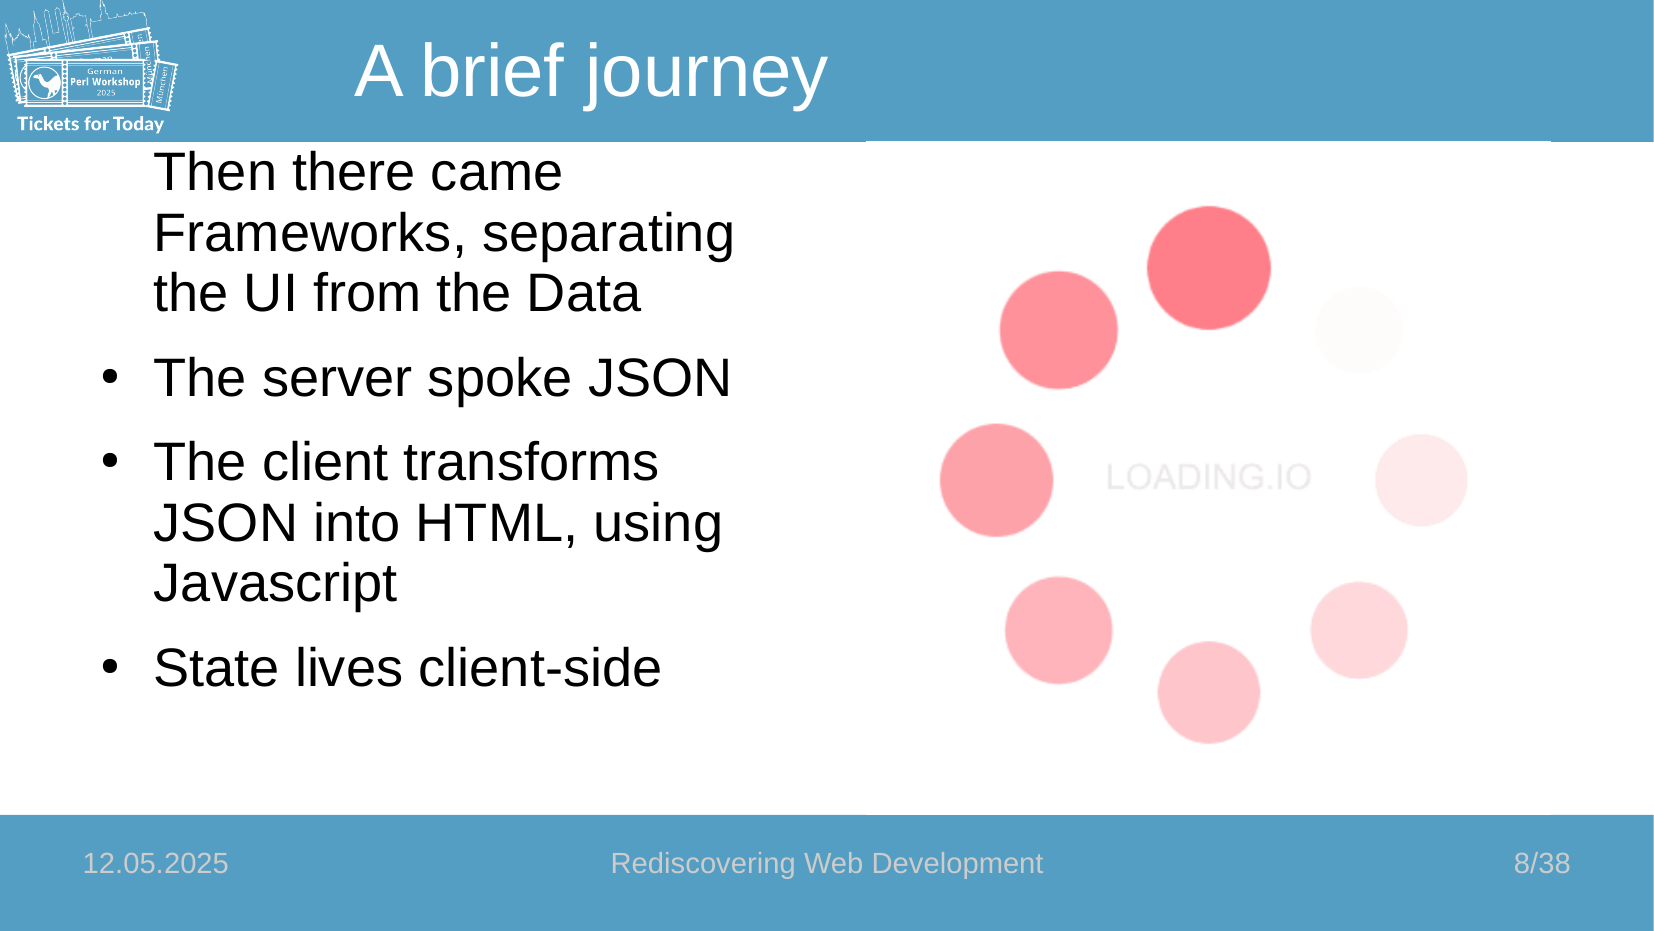

# A brief journey
Then there came Frameworks, separating the UI from the Data
The server spoke JSON
The client transforms JSON into HTML, using Javascript
State lives client-side
08. März 2019
8